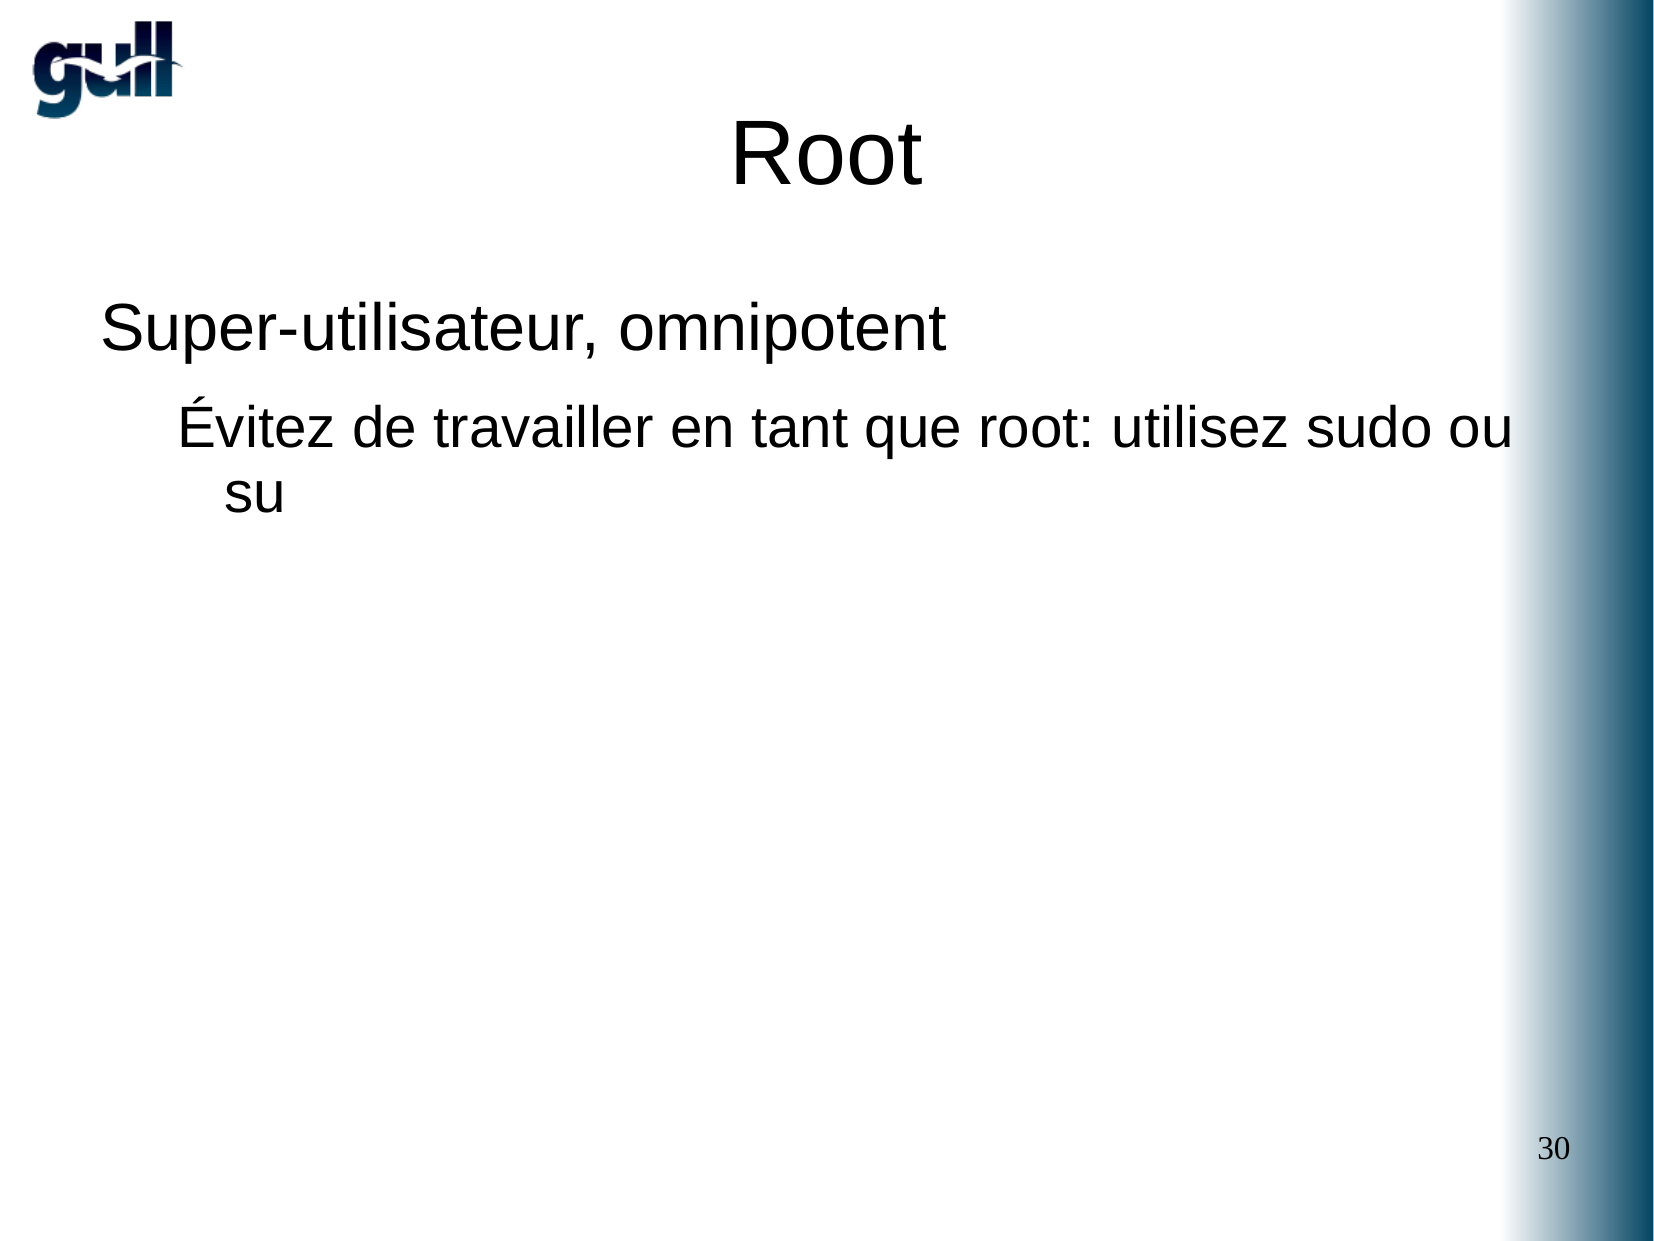

# Root
Super-utilisateur, omnipotent
Évitez de travailler en tant que root: utilisez sudo ou su
30